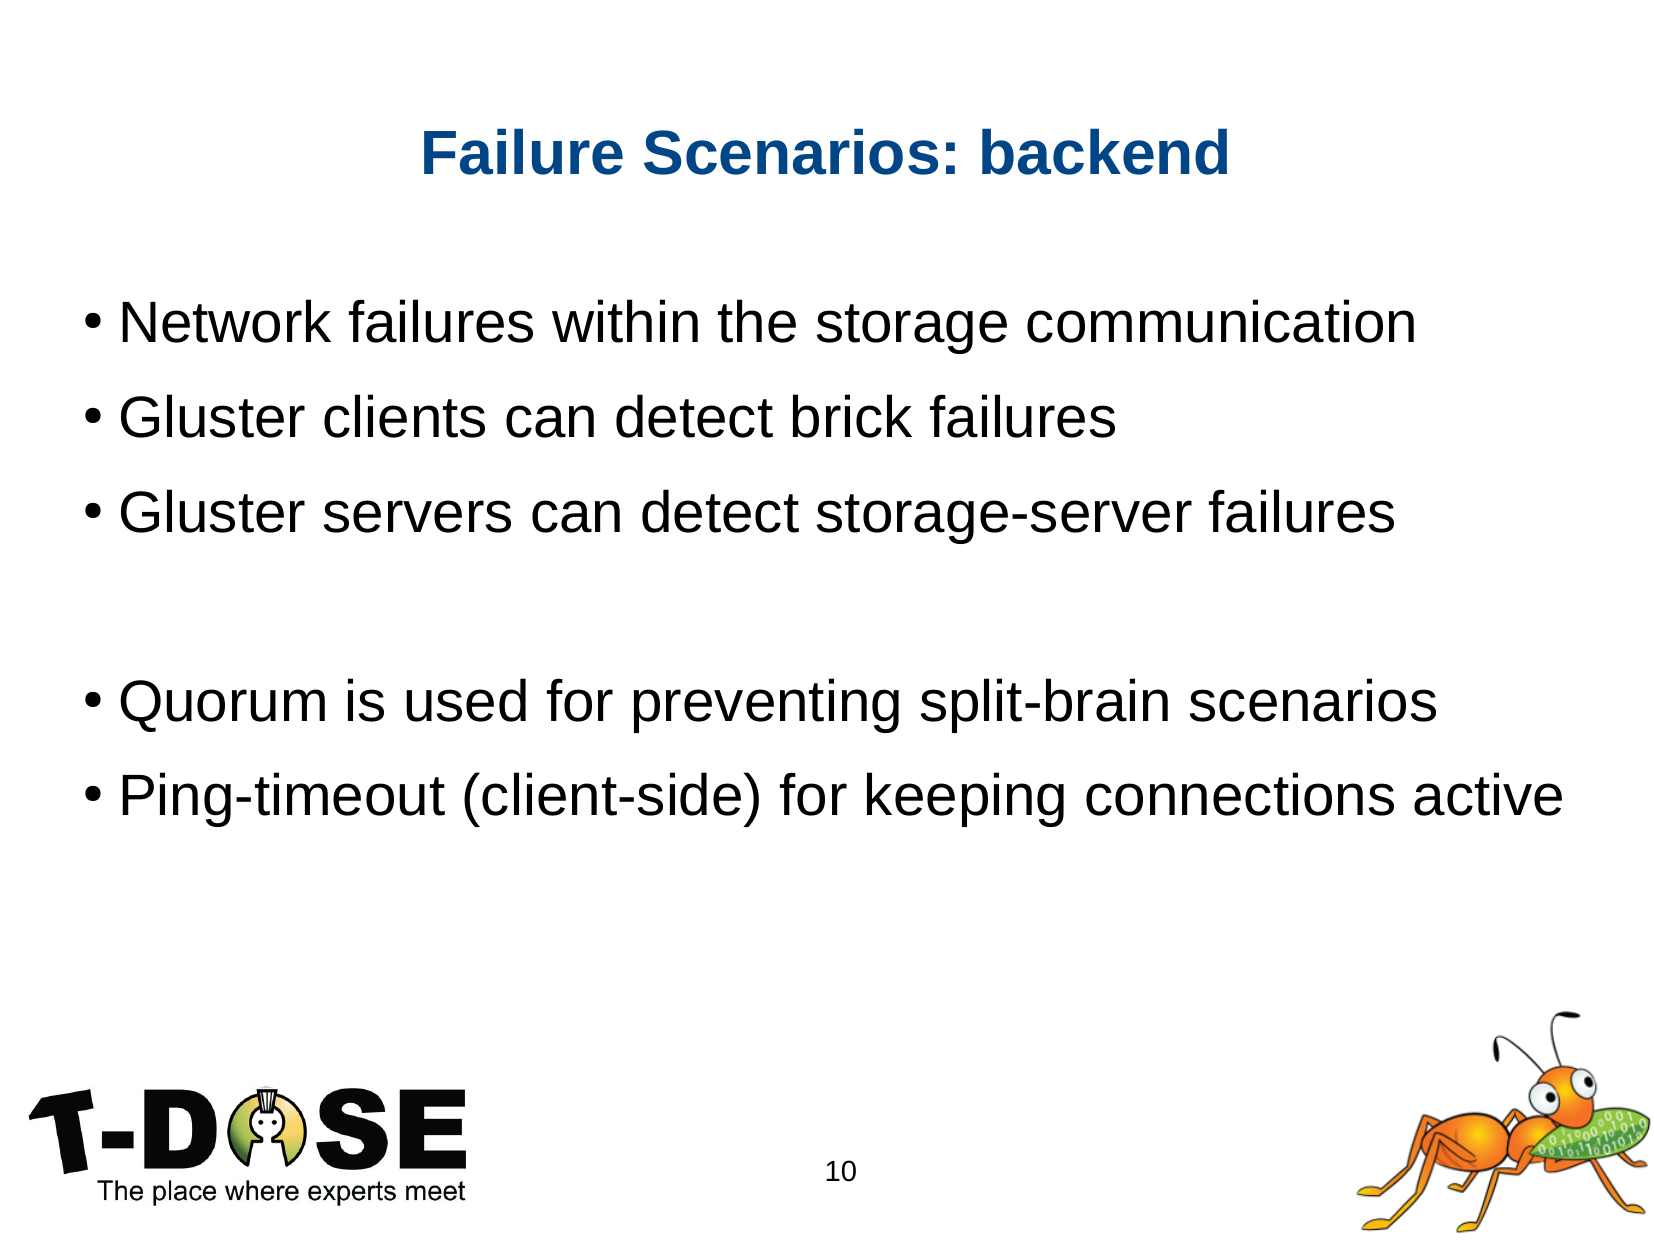

Failure Scenarios: backend
# Network failures within the storage communication
Gluster clients can detect brick failures
Gluster servers can detect storage-server failures
Quorum is used for preventing split-brain scenarios
Ping-timeout (client-side) for keeping connections active
10